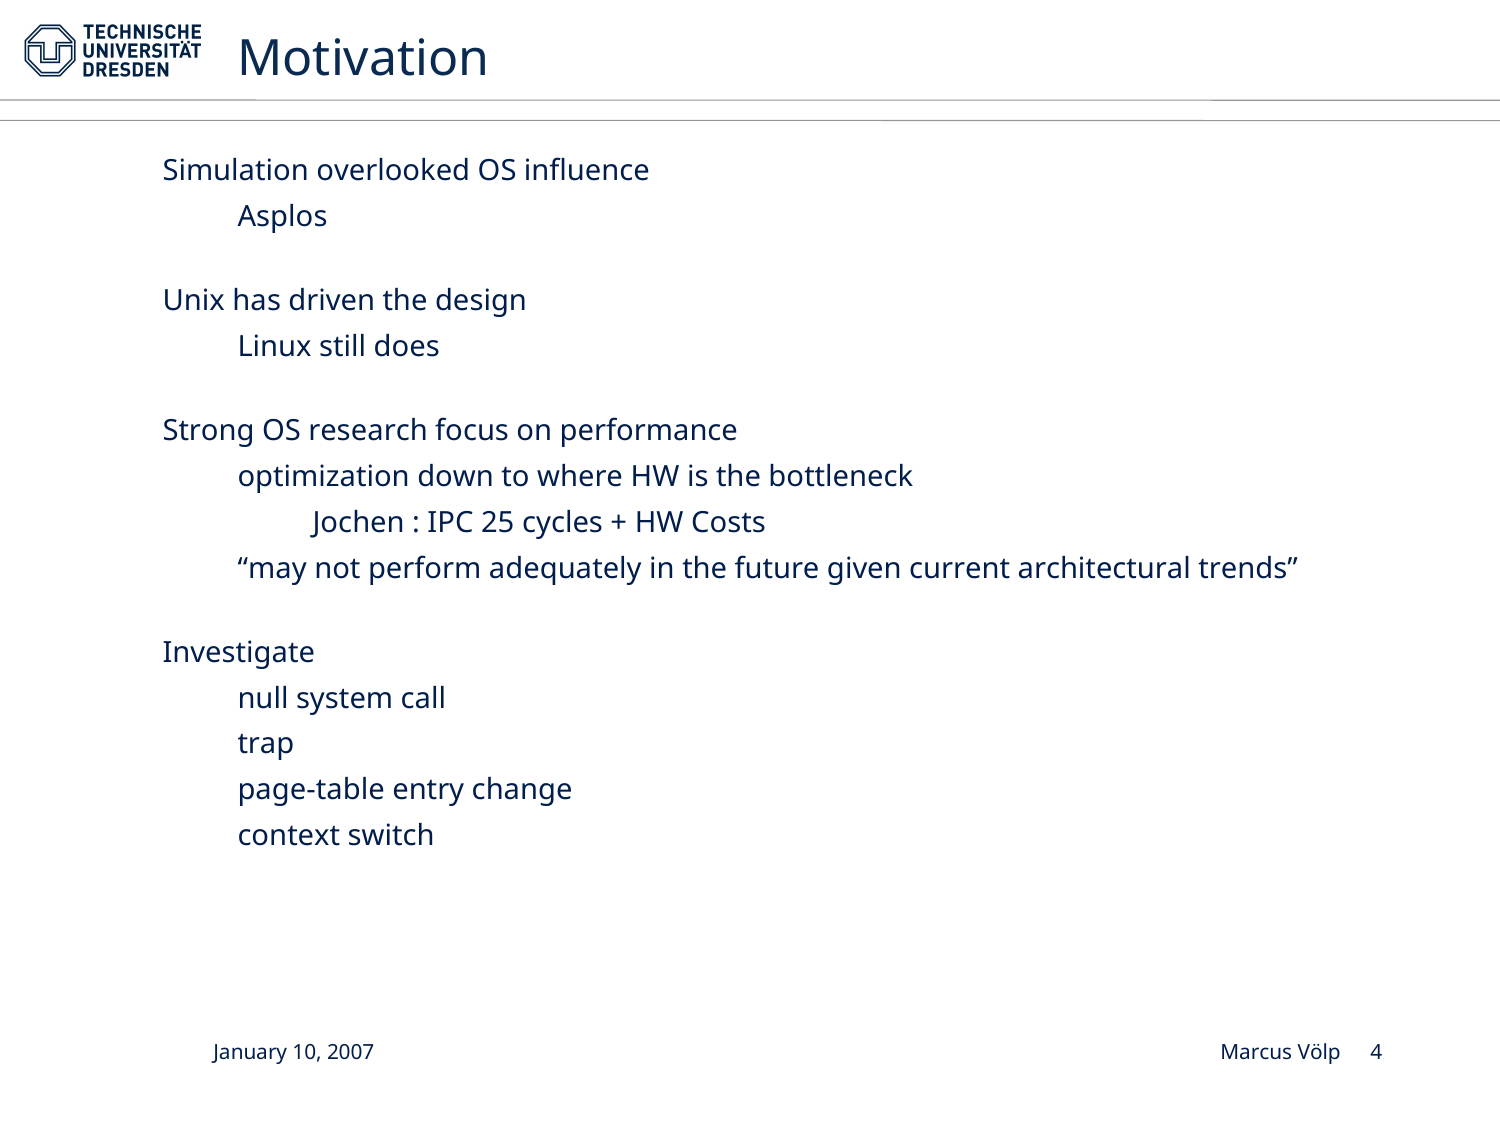

# Motivation
Simulation overlooked OS influence
Asplos
Unix has driven the design
Linux still does
Strong OS research focus on performance
optimization down to where HW is the bottleneck
Jochen : IPC 25 cycles + HW Costs
“may not perform adequately in the future given current architectural trends”
Investigate
null system call
trap
page-table entry change
context switch